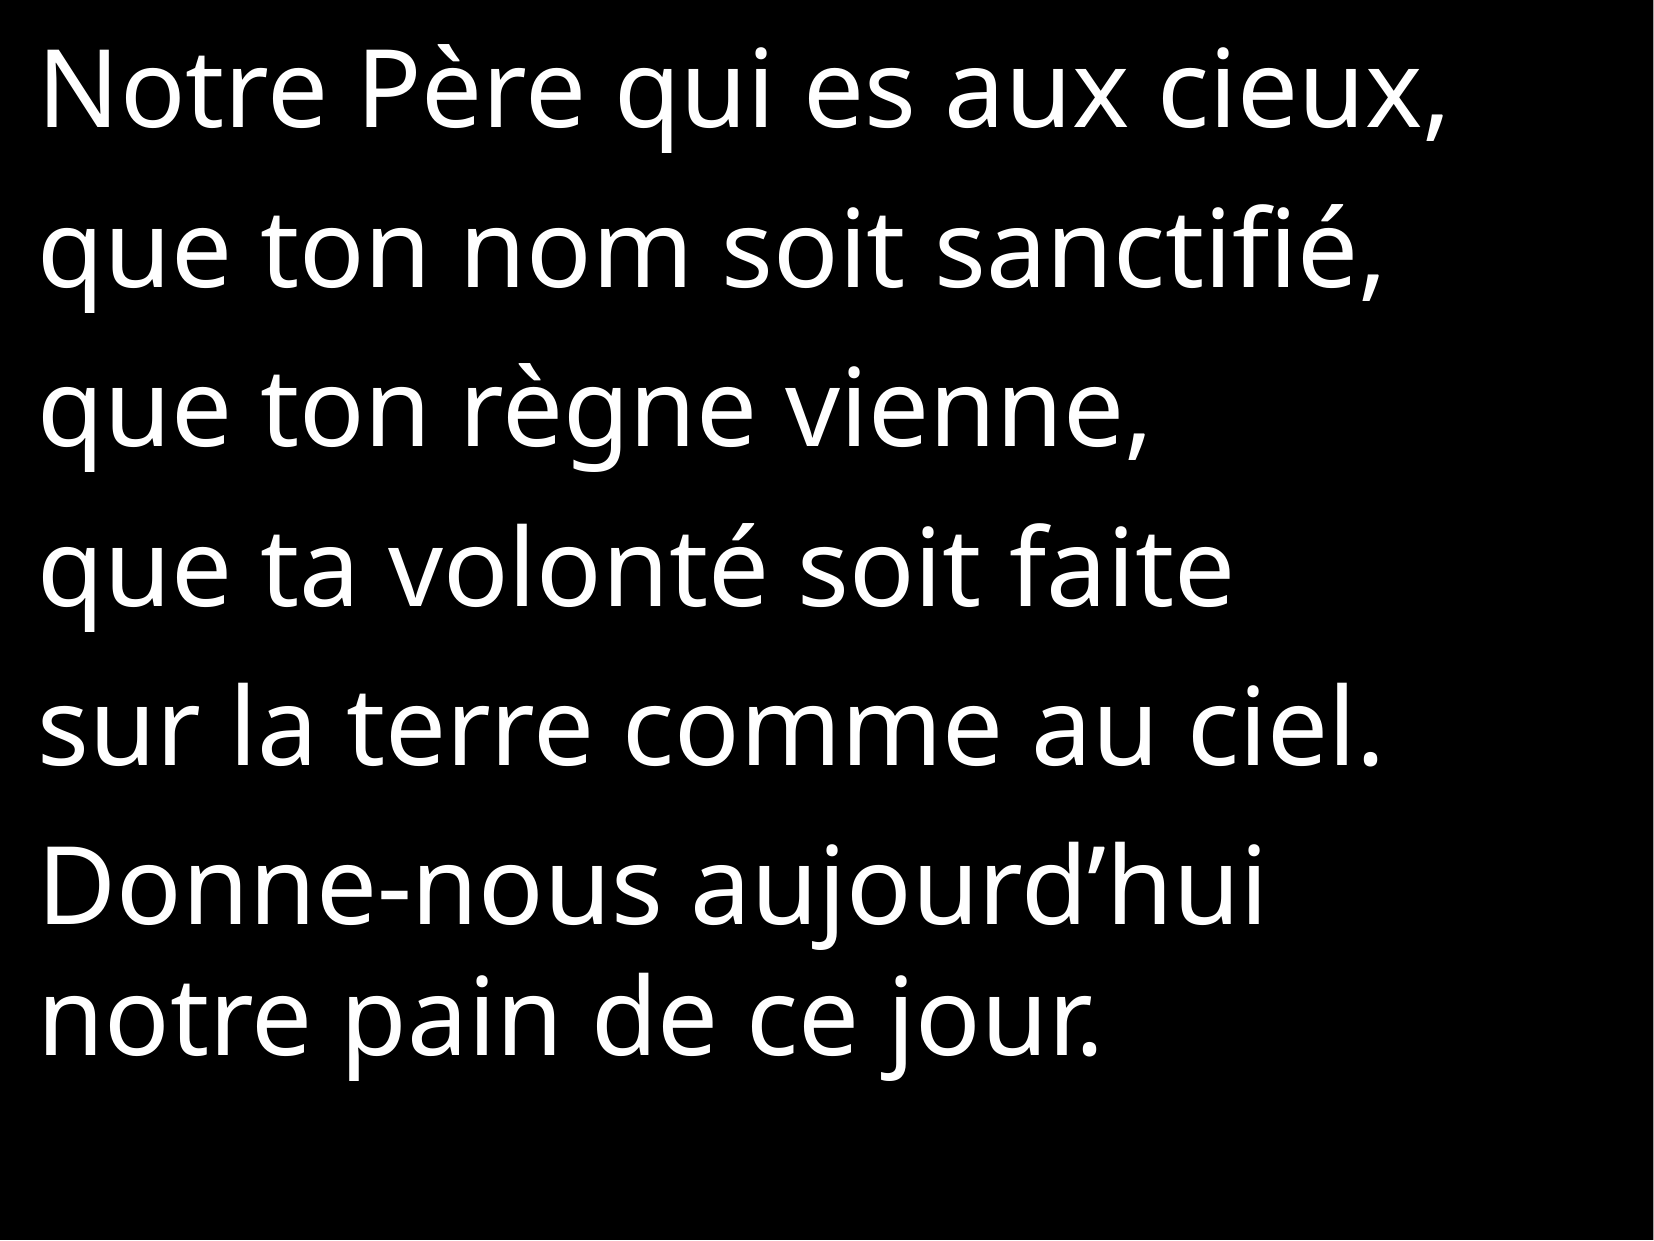

# Notre Père qui es aux cieux,
que ton nom soit sanctifié,
que ton règne vienne,
que ta volonté soit faite
sur la terre comme au ciel.
Donne-nous aujourd’hui notre pain de ce jour.